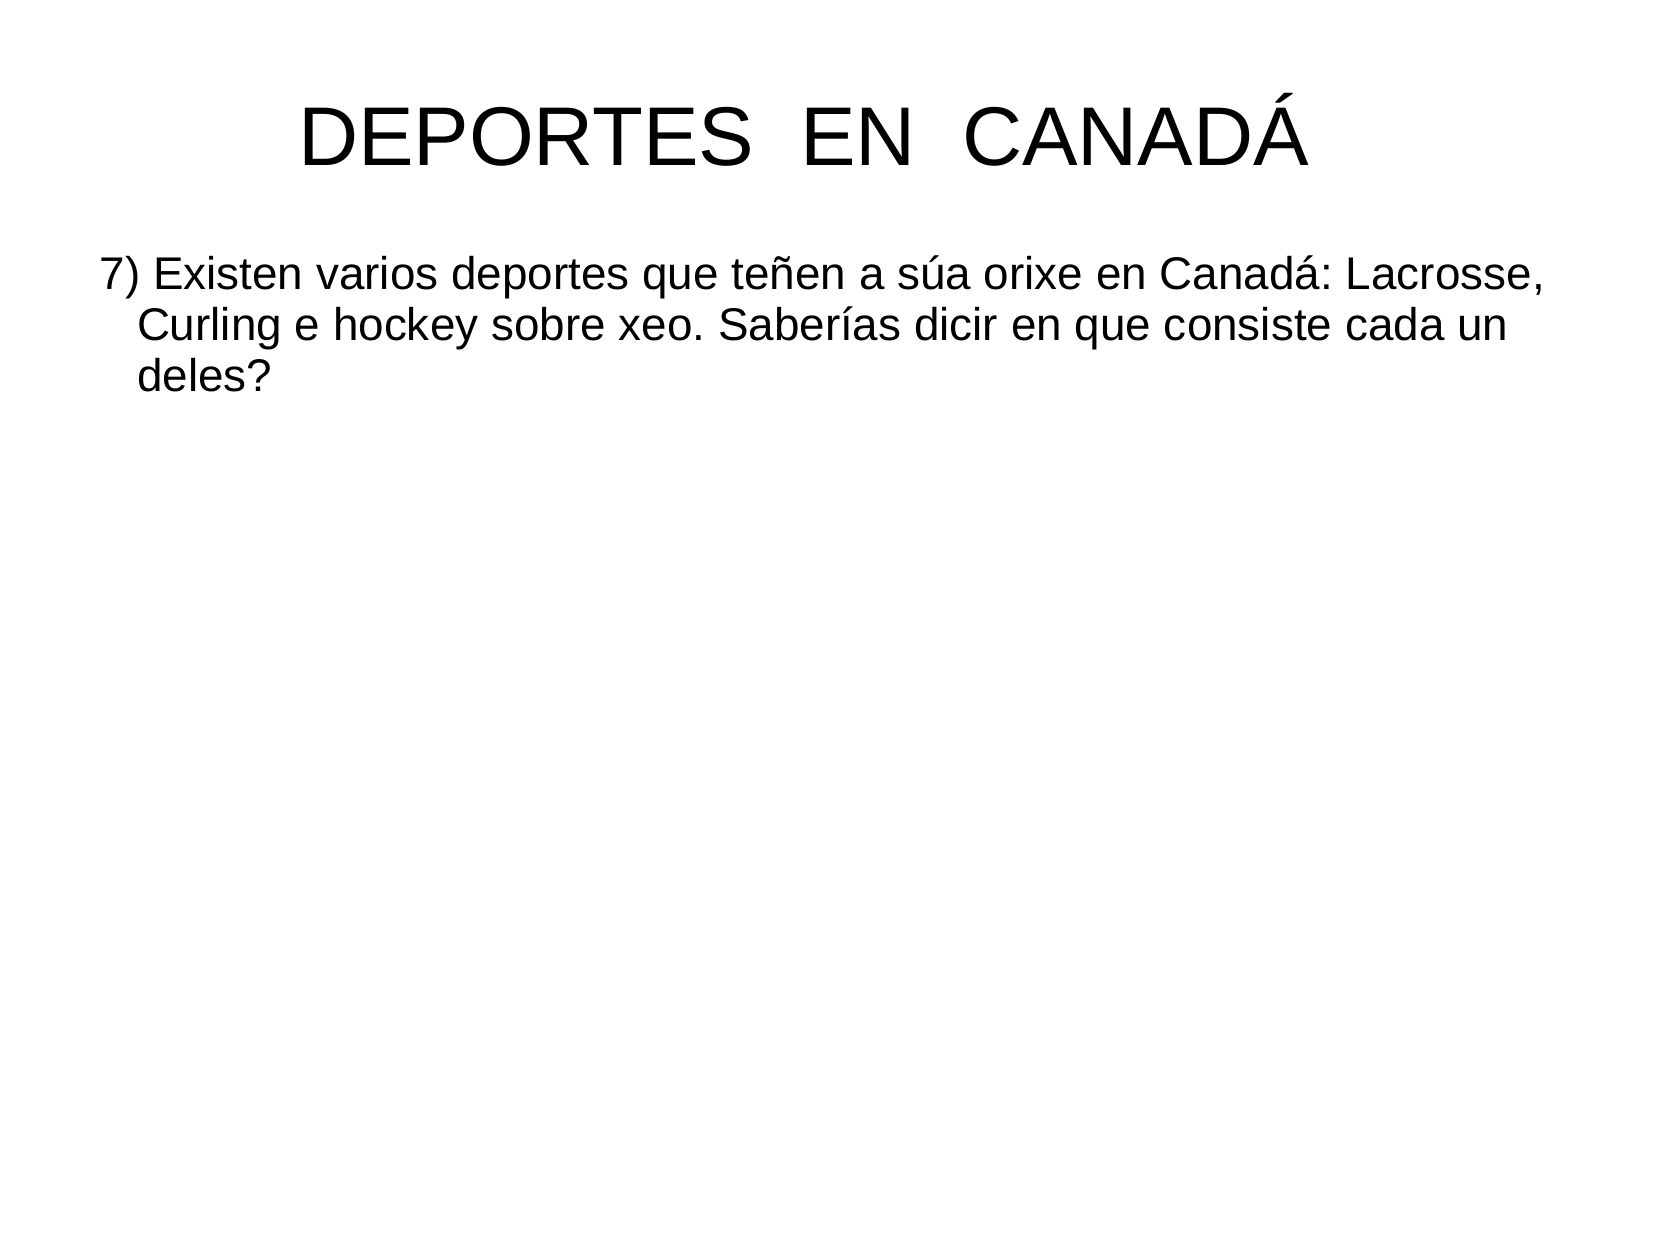

DEPORTES EN CANADÁ
7) Existen varios deportes que teñen a súa orixe en Canadá: Lacrosse, Curling e hockey sobre xeo. Saberías dicir en que consiste cada un deles?